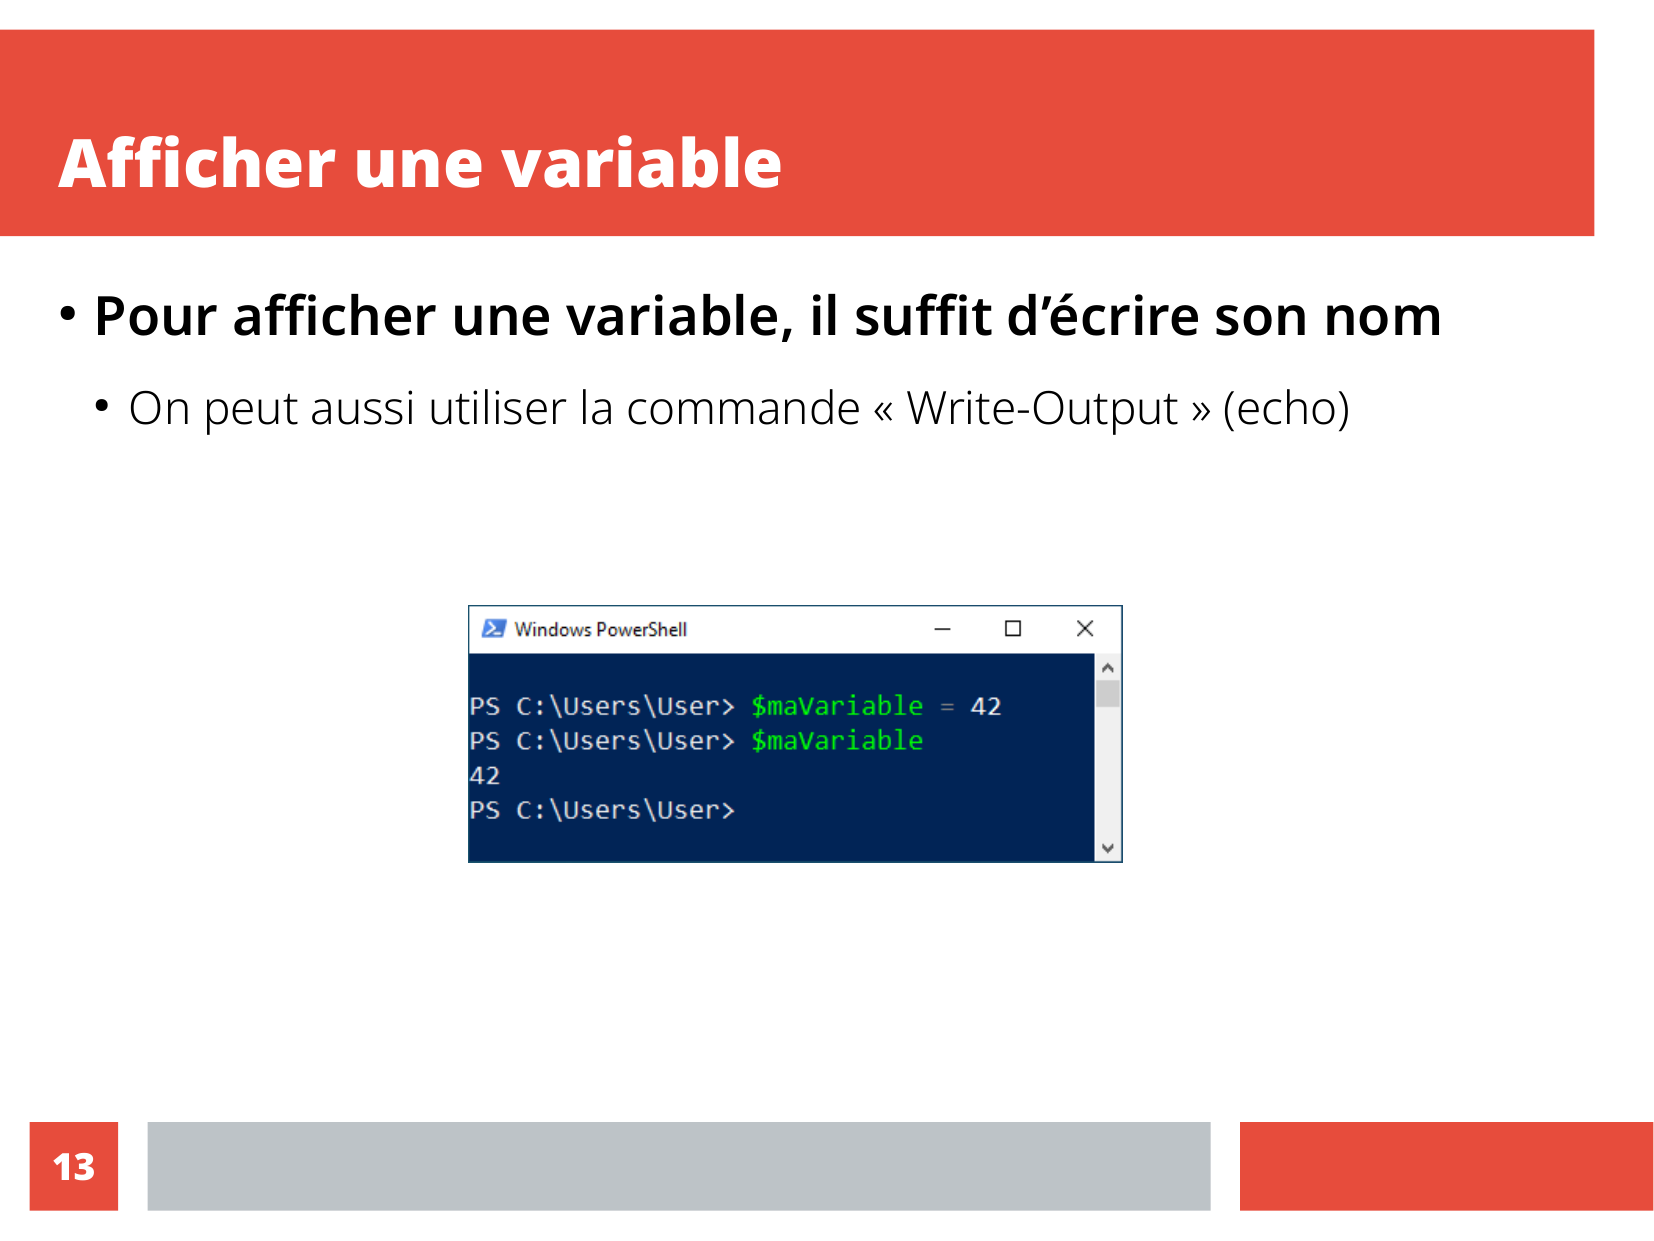

# Afficher une variable
Pour afficher une variable, il suffit d’écrire son nom
On peut aussi utiliser la commande « Write-Output » (echo)
13